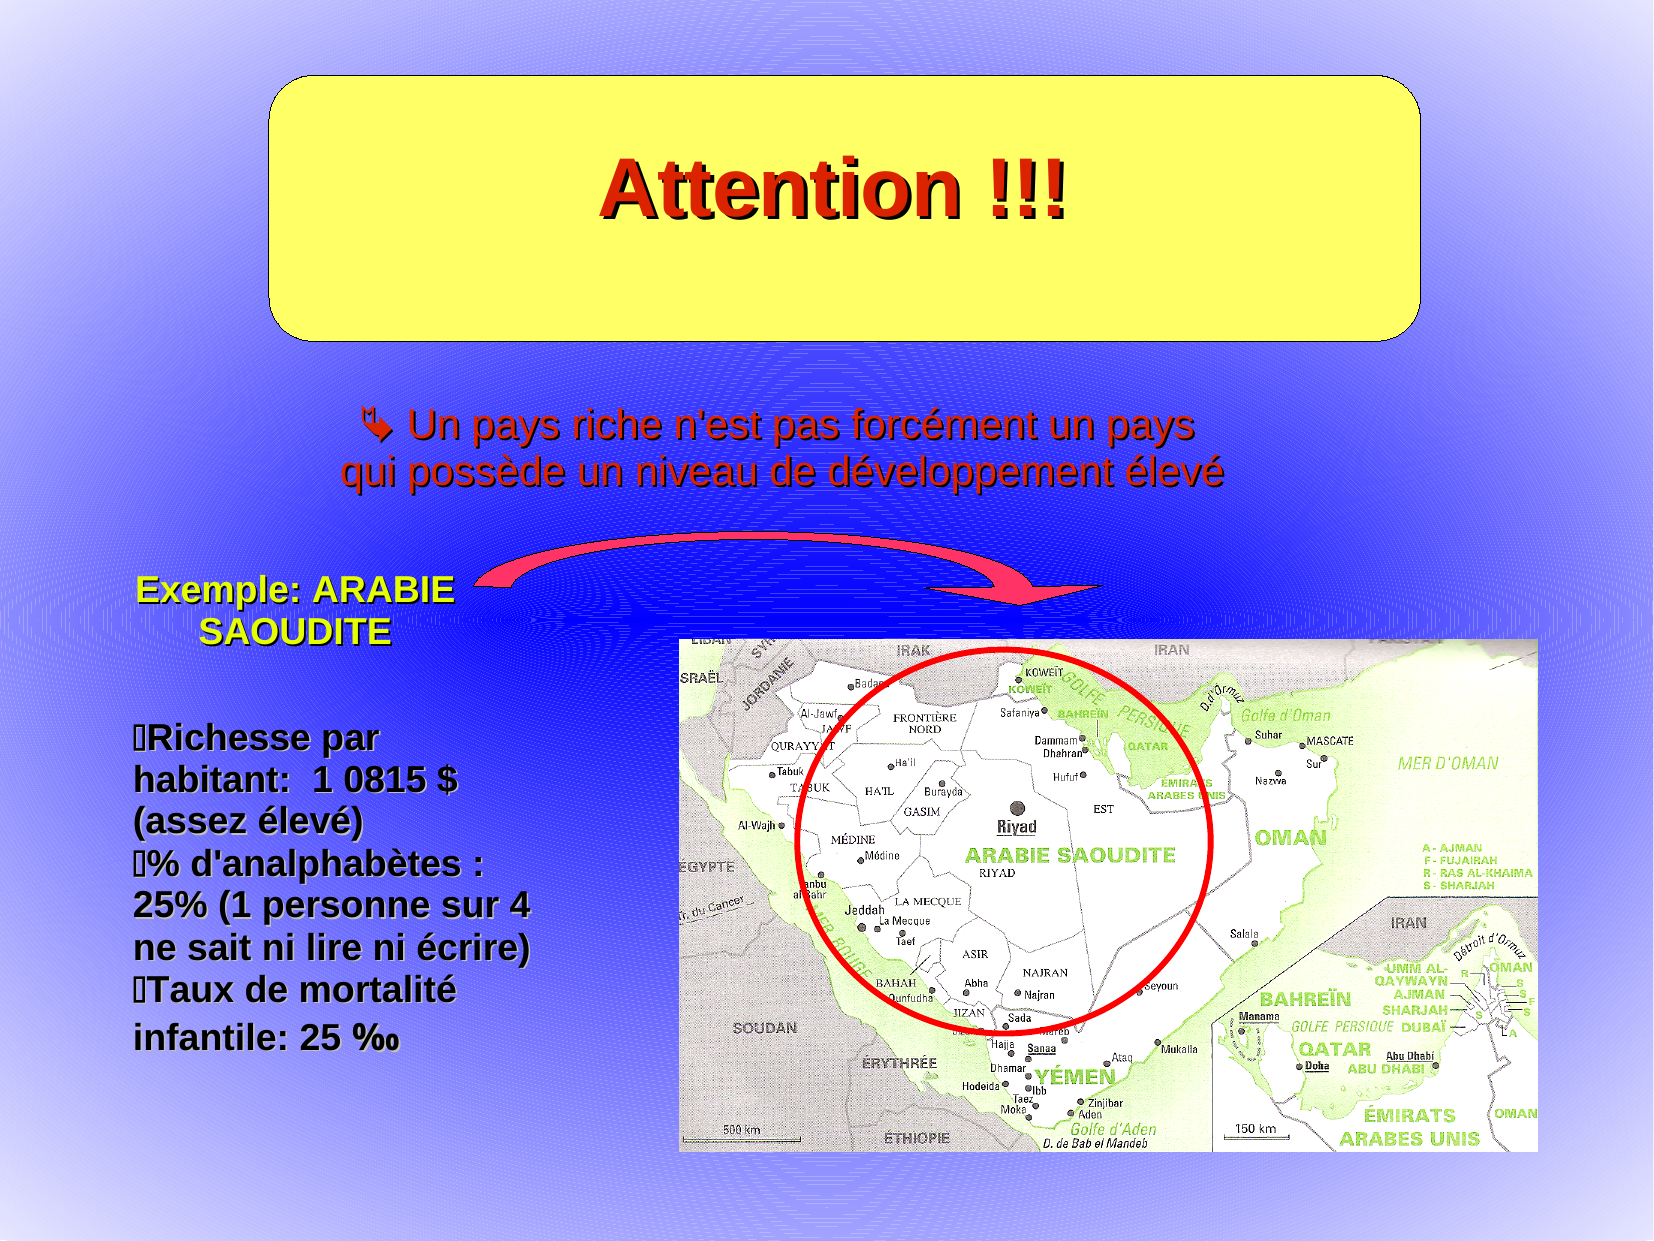

Attention !!!
 Un pays riche n'est pas forcément un pays
qui possède un niveau de développement élevé
Exemple: ARABIE SAOUDITE
Richesse par habitant: 1 0815 $ (assez élevé)
% d'analphabètes : 25% (1 personne sur 4 ne sait ni lire ni écrire)
Taux de mortalité infantile: 25 ‰